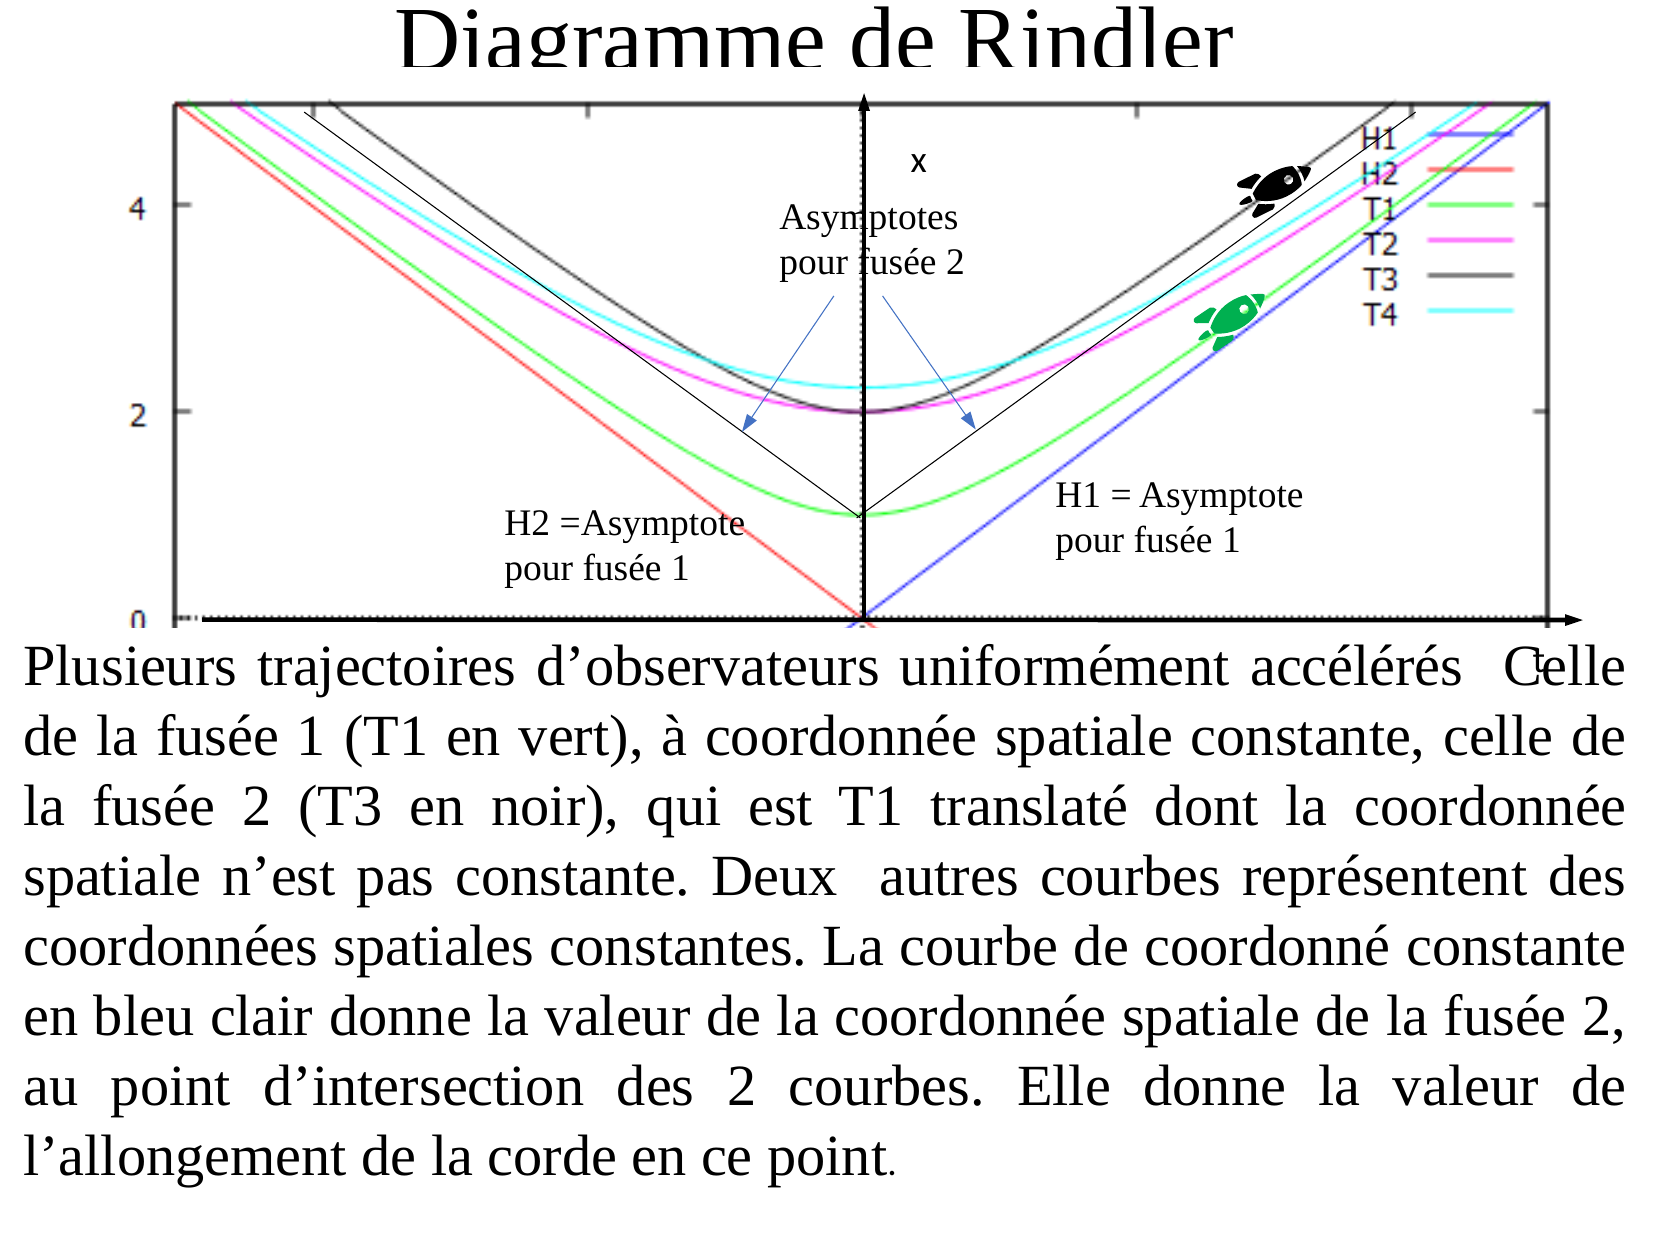

# Diagramme de Rindler
x
Asymptotes pour fusée 2
H1 = Asymptote pour fusée 1
H2 =Asymptote pour fusée 1
Plusieurs trajectoires d’observateurs uniformément accélérés Celle de la fusée 1 (T1 en vert), à coordonnée spatiale constante, celle de la fusée 2 (T3 en noir), qui est T1 translaté dont la coordonnée spatiale n’est pas constante. Deux autres courbes représentent des coordonnées spatiales constantes. La courbe de coordonné constante en bleu clair donne la valeur de la coordonnée spatiale de la fusée 2, au point d’intersection des 2 courbes. Elle donne la valeur de l’allongement de la corde en ce point.
t